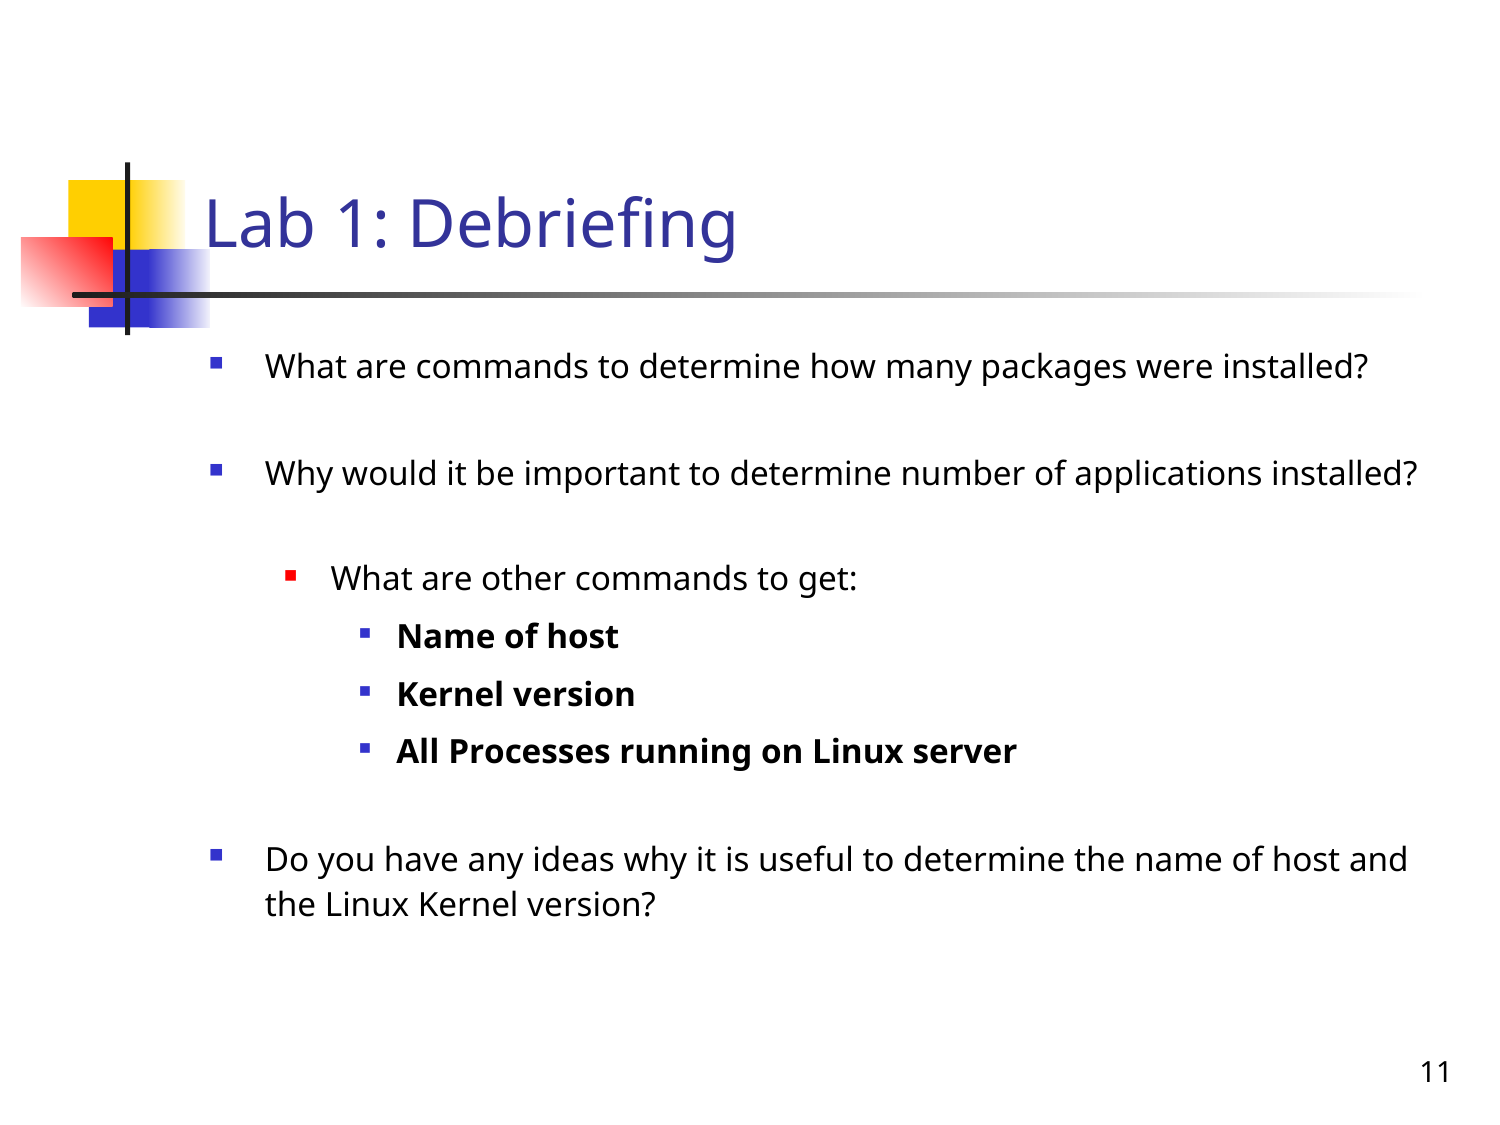

# Lab 1: Debriefing
What are commands to determine how many packages were installed?
Why would it be important to determine number of applications installed?
What are other commands to get:
Name of host
Kernel version
All Processes running on Linux server
Do you have any ideas why it is useful to determine the name of host and the Linux Kernel version?
11